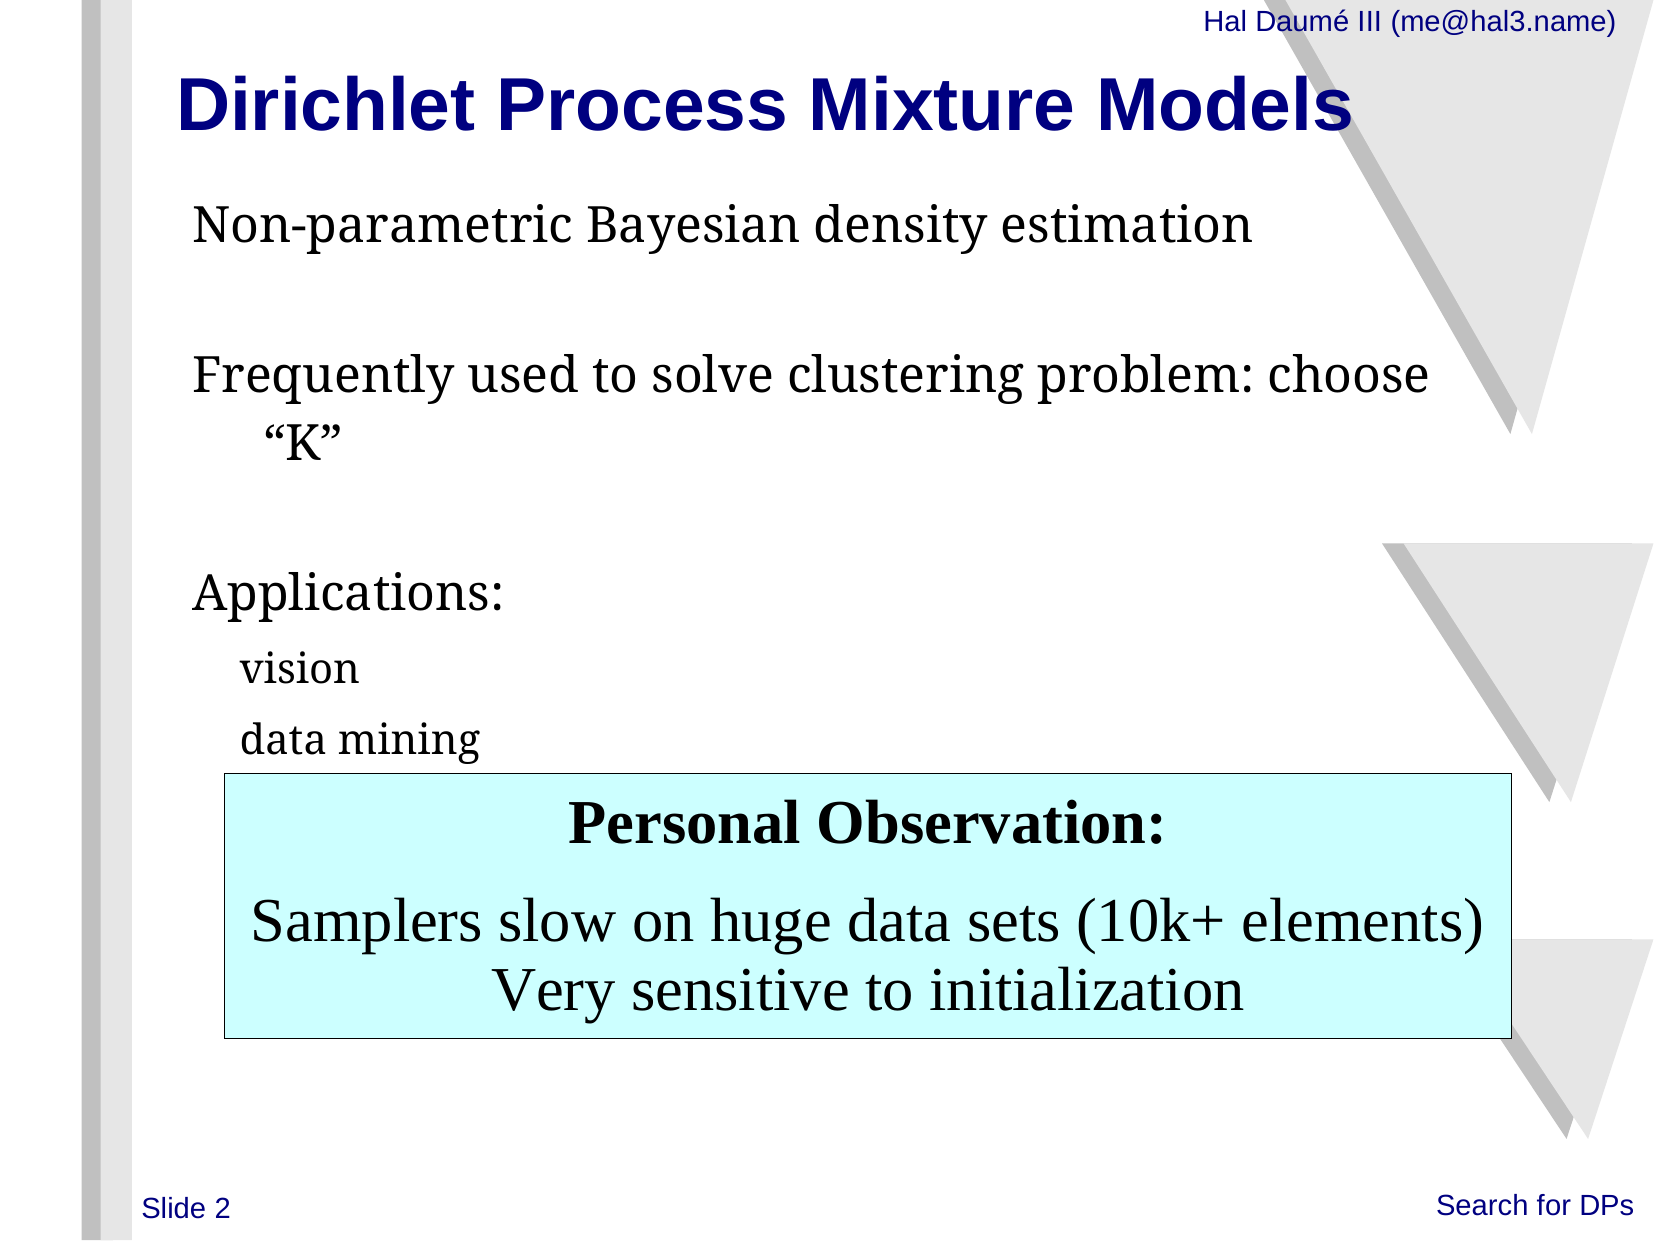

# Dirichlet Process Mixture Models
Non-parametric Bayesian density estimation
Frequently used to solve clustering problem: choose “K”
Applications:
vision
data mining
computational biology
Personal Observation:
Samplers slow on huge data sets (10k+ elements)
Very sensitive to initialization